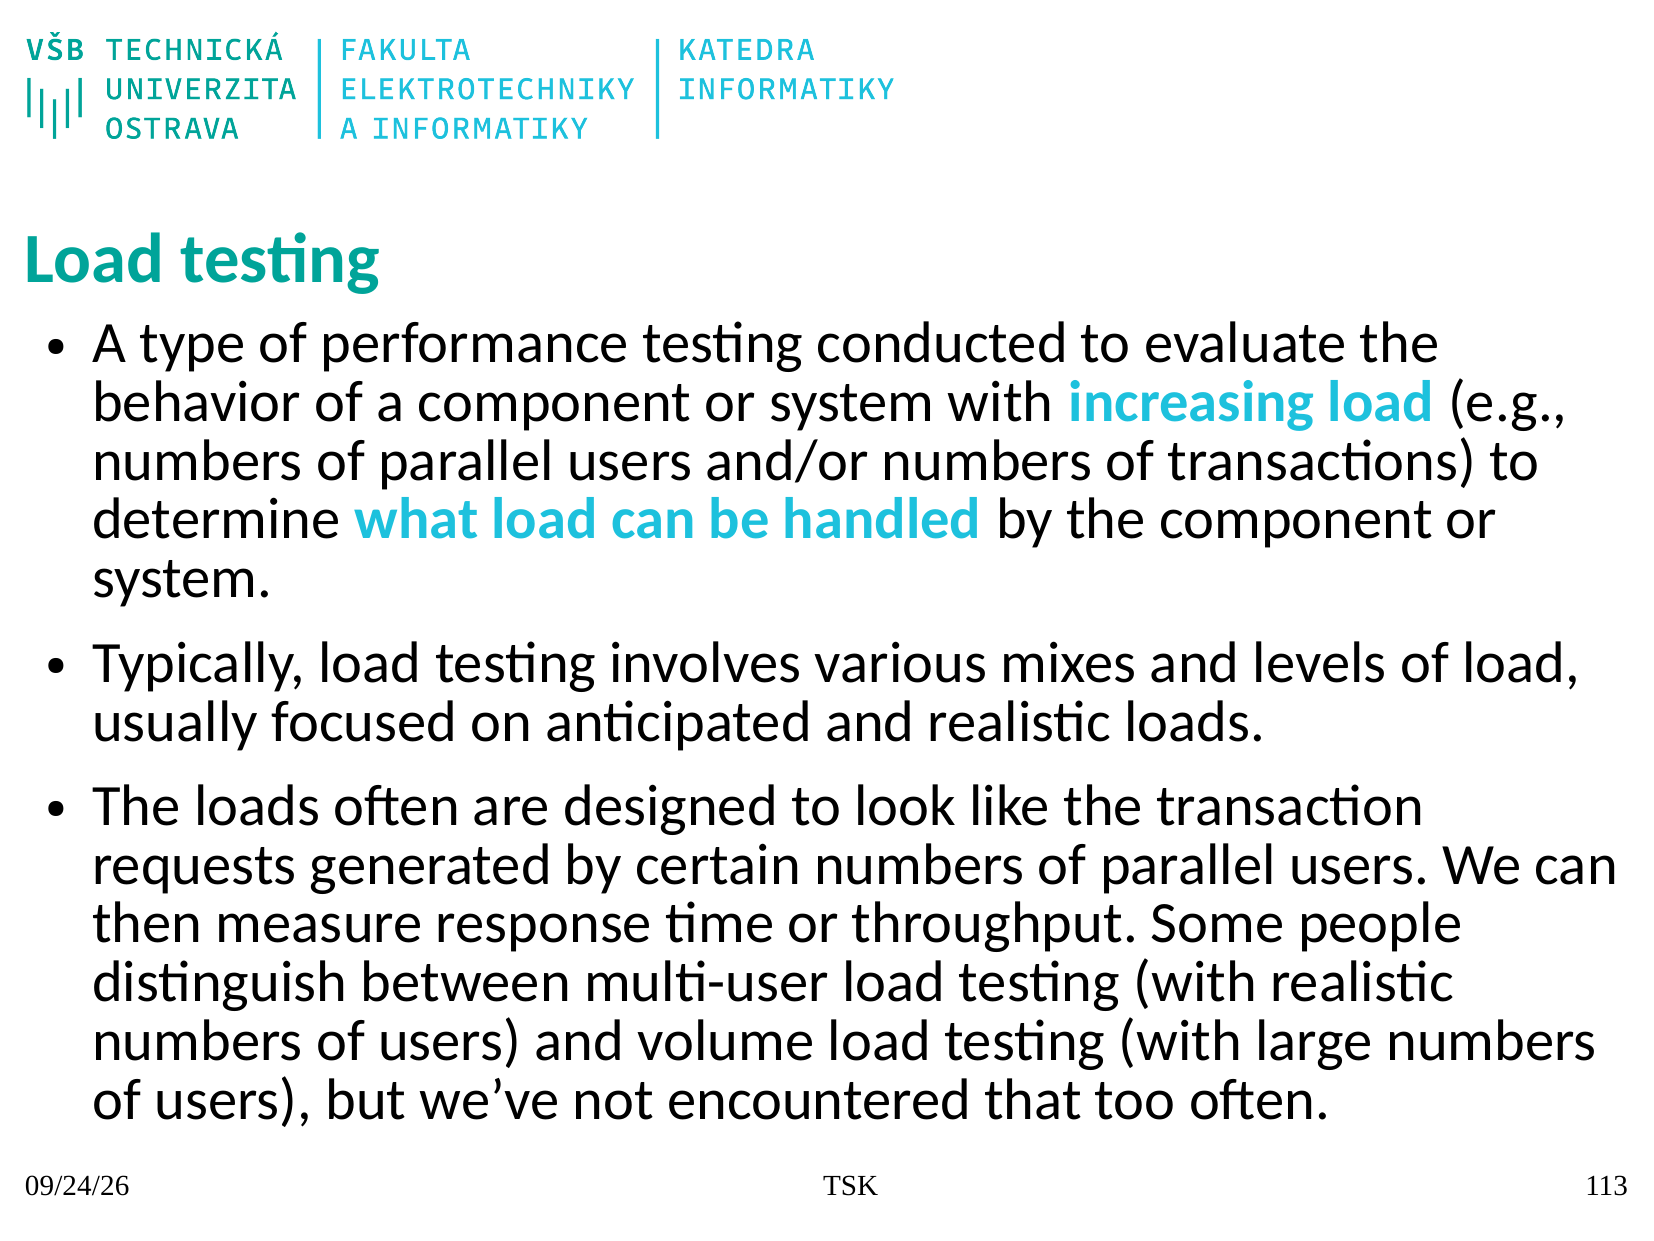

# Load testing
A type of performance testing conducted to evaluate the behavior of a component or system with increasing load (e.g., numbers of parallel users and/or numbers of transactions) to determine what load can be handled by the component or system.
Typically, load testing involves various mixes and levels of load, usually focused on anticipated and realistic loads.
The loads often are designed to look like the transaction requests generated by certain numbers of parallel users. We can then measure response time or throughput. Some people distinguish between multi-user load testing (with realistic numbers of users) and volume load testing (with large numbers of users), but we’ve not encountered that too often.
TSK
113